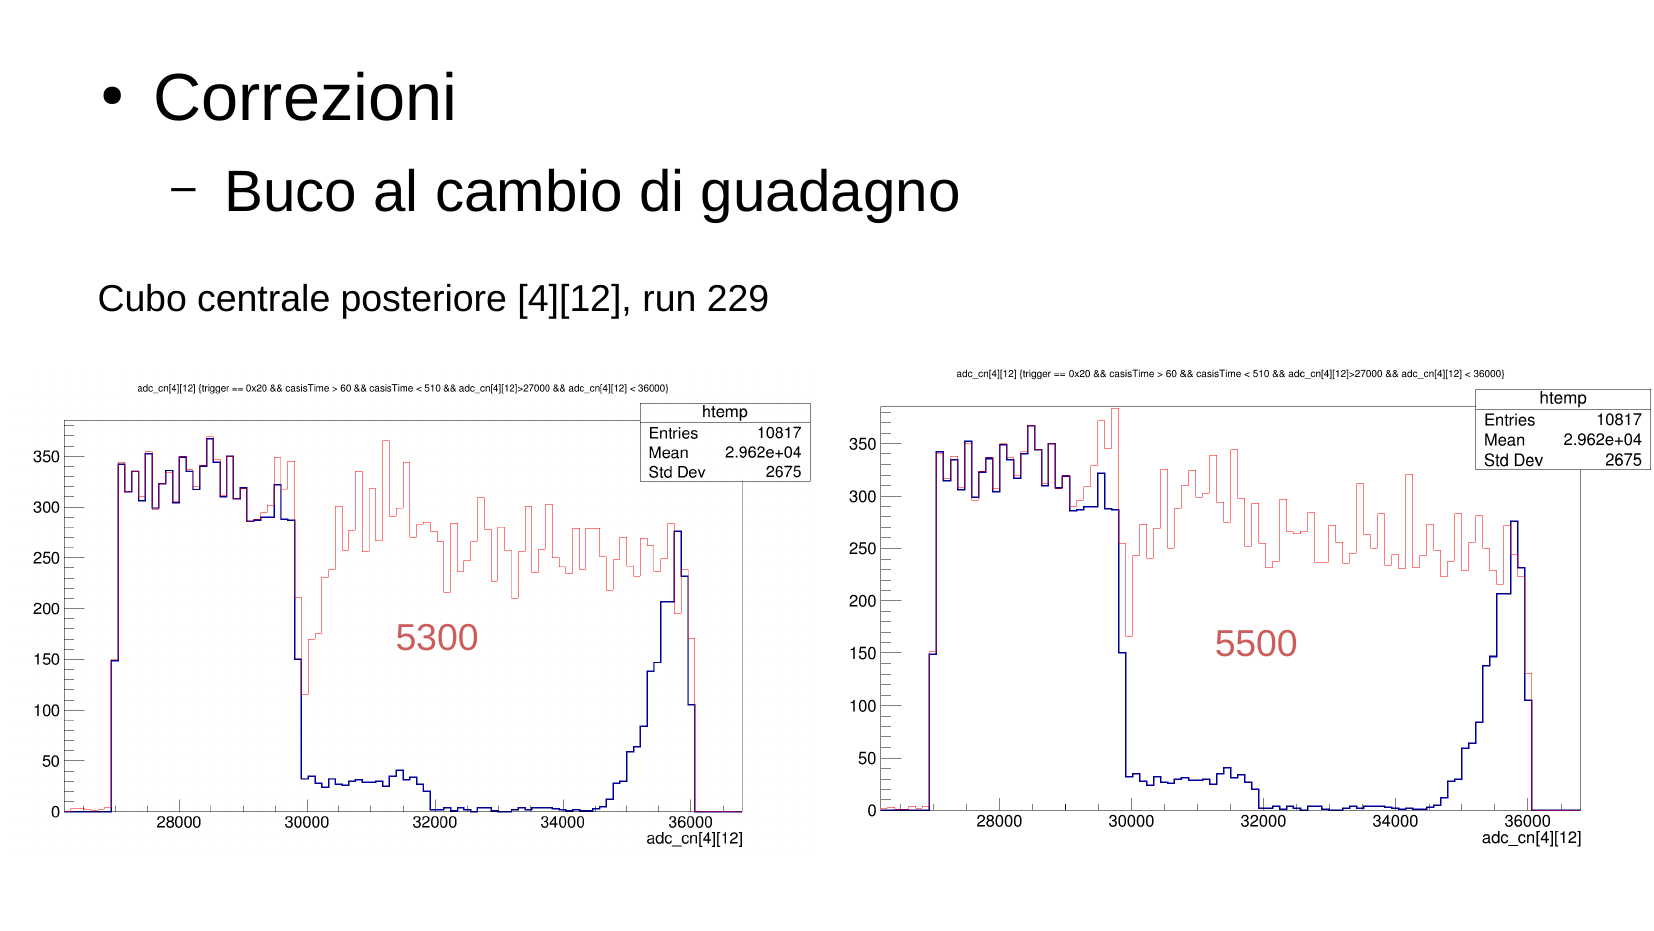

# Correzioni
Buco al cambio di guadagno
Cubo centrale posteriore [4][12], run 229
5300
5500